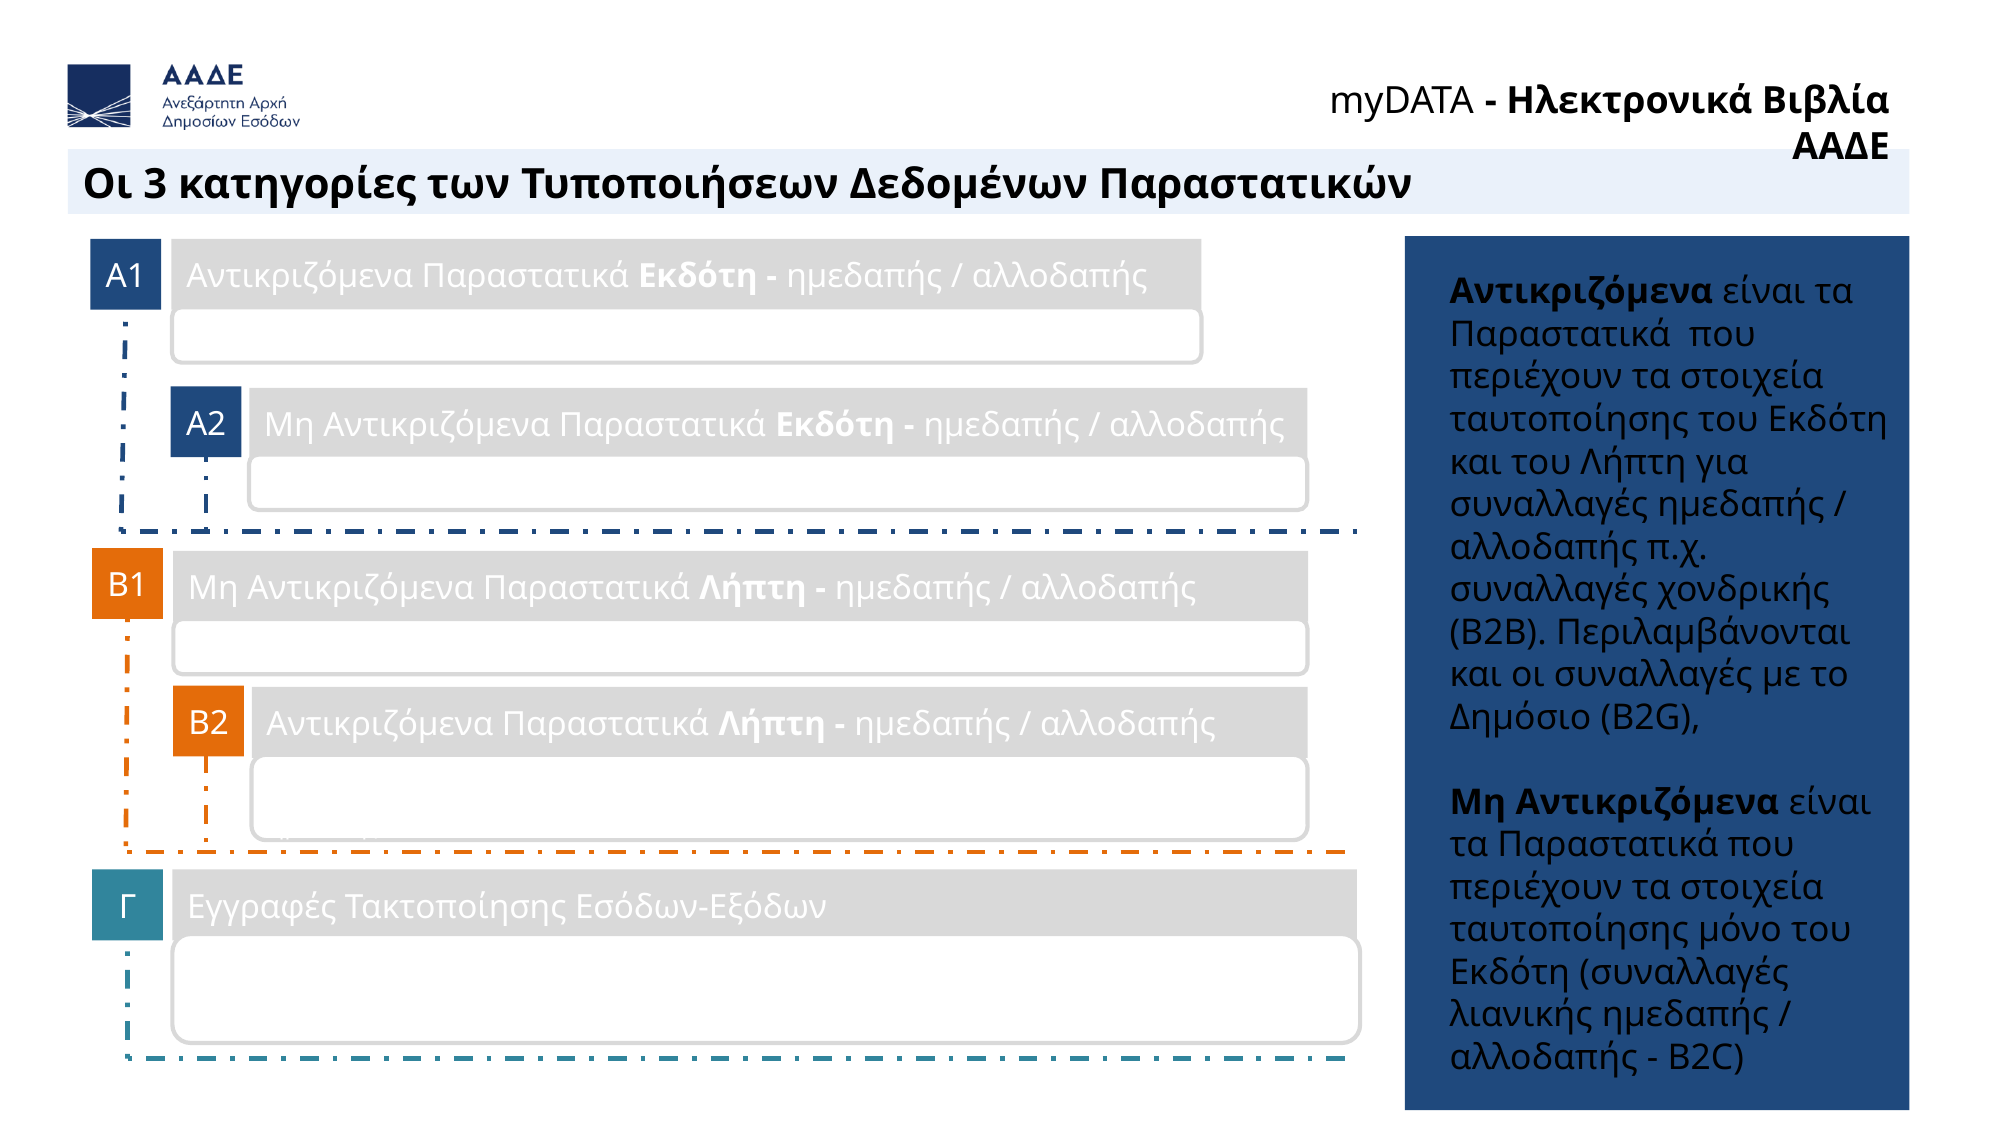

myDATA - Ηλεκτρονικά Βιβλία ΑΑΔΕ
Οι 3 κατηγορίες των Τυποποιήσεων Δεδομένων Παραστατικών
Αντικριζόμενα είναι τα Παραστατικά που περιέχουν τα στοιχεία ταυτοποίησης του Εκδότη και του Λήπτη για συναλλαγές ημεδαπής / αλλοδαπής π.χ. συναλλαγές χονδρικής (Β2Β). Περιλαμβάνονται και οι συναλλαγές με το Δημόσιο (B2G),
Μη Αντικριζόμενα είναι τα Παραστατικά που περιέχουν τα στοιχεία ταυτοποίησης μόνο του Εκδότη (συναλλαγές λιανικής ημεδαπής / αλλοδαπής - B2C)
A1
Αντικριζόμενα Παραστατικά Εκδότη - ημεδαπής / αλλοδαπής
χονδρικές πωλήσεις αγαθών/υπηρεσιών/διακίνησης
A2
Μη Αντικριζόμενα Παραστατικά Εκδότη - ημεδαπής / αλλοδαπής
λιανικές πωλήσεις αγαθών/υπηρεσιών
B1
Μη Αντικριζόμενα Παραστατικά Λήπτη - ημεδαπής / αλλοδαπής
αγορές / έξοδα / λήψη παρεχόμενων υπηρεσιών λιανικής
B2
Αντικριζόμενα Παραστατικά Λήπτη - ημεδαπής / αλλοδαπής
αποκτήσεις – λήψη παρεχόμενων υπηρεσιών χονδρικής αλλοδαπής,
παραστατικά περ. Α1 με αποστολέα το Λήπτη, λόγω παράλειψης διαβίβασης από τον Εκδότη ημεδαπής
Γ
Εγγραφές Τακτοποίησης Εσόδων-Εξόδων
διακριτά για μισθοδοσία (μηνιαία) – αποσβέσεις (ετήσια), συγκεντρωτικά για λοιπές εγγραφές τακτοποίησης εσόδων /εξόδων (π.χ. προβλέψεις, αναμορφώσεις κ.α. στο τέλος έκαστου φορολογικού έτους)